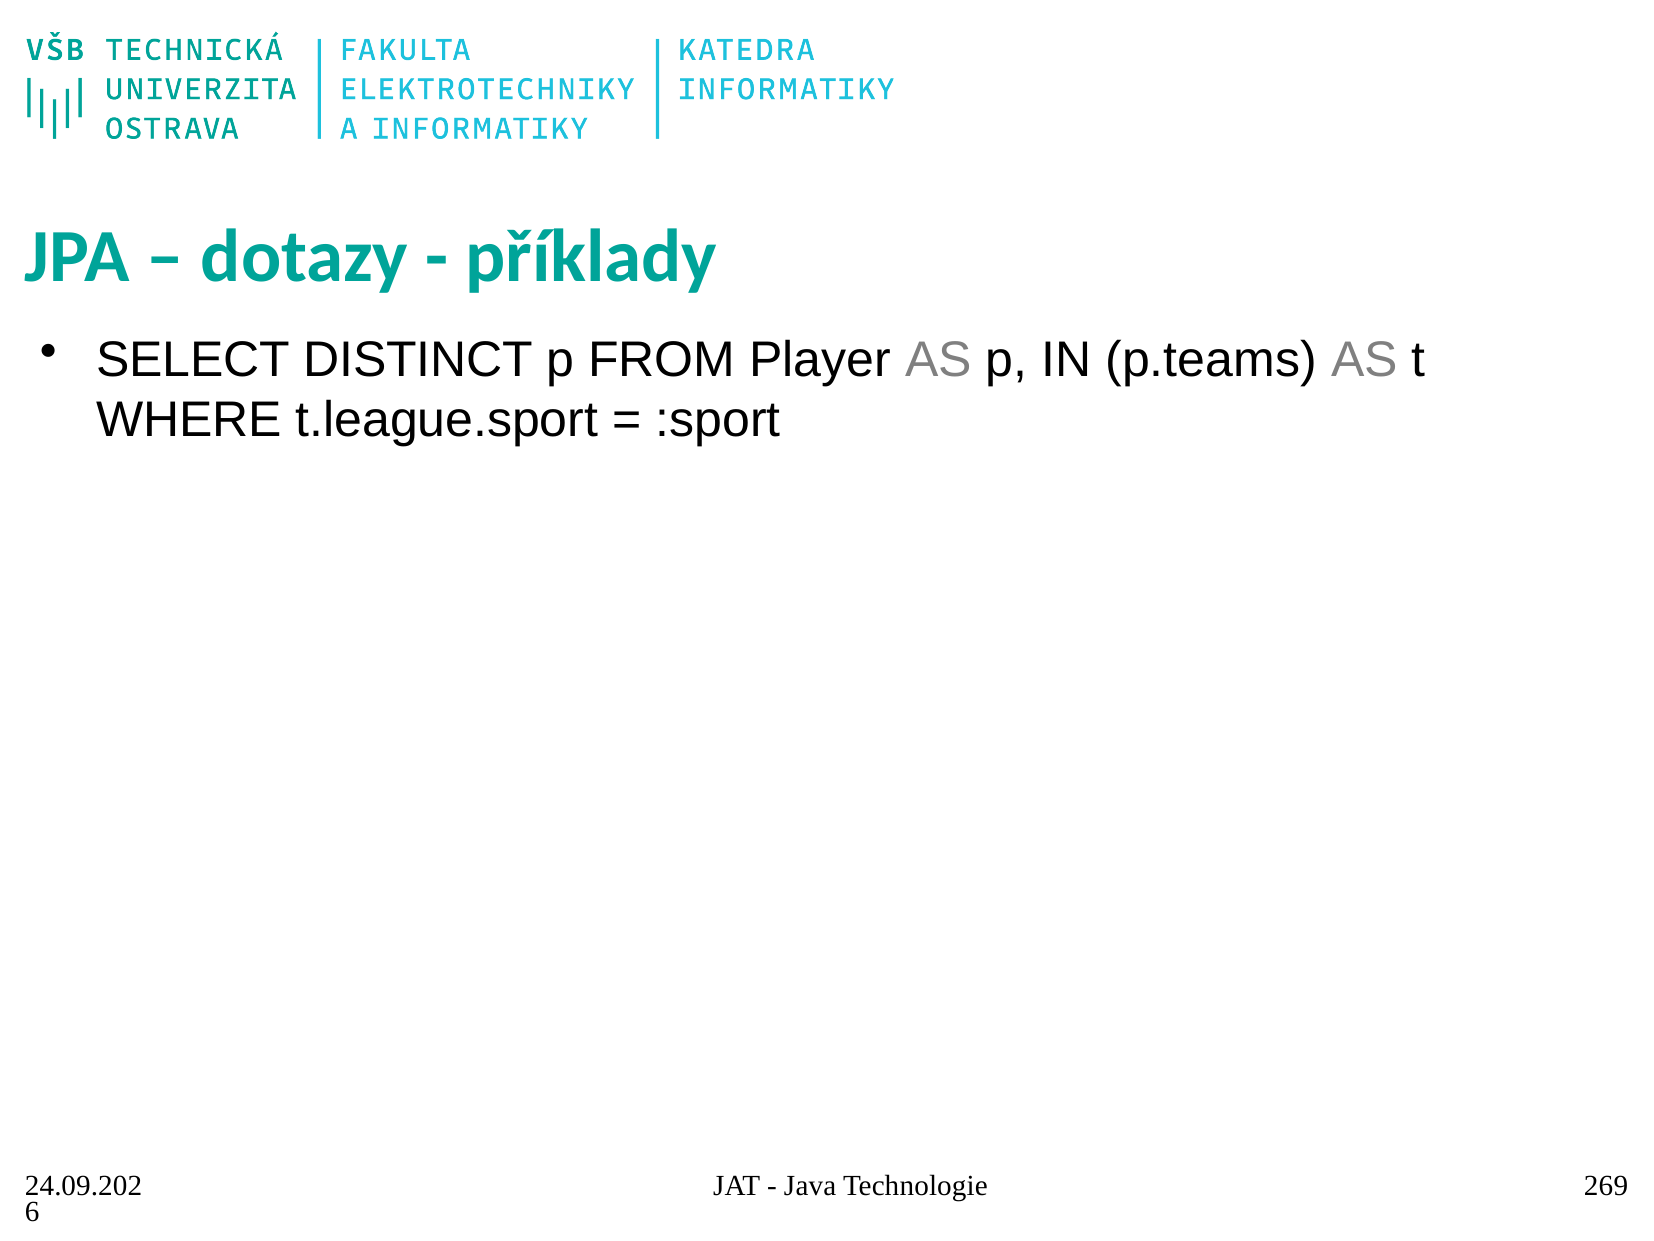

JPA – dotazy - příklady
# SELECT DISTINCT p FROM Player AS p, IN (p.teams) AS t WHERE t.league.sport = :sport
JAT - Java Technologie
269